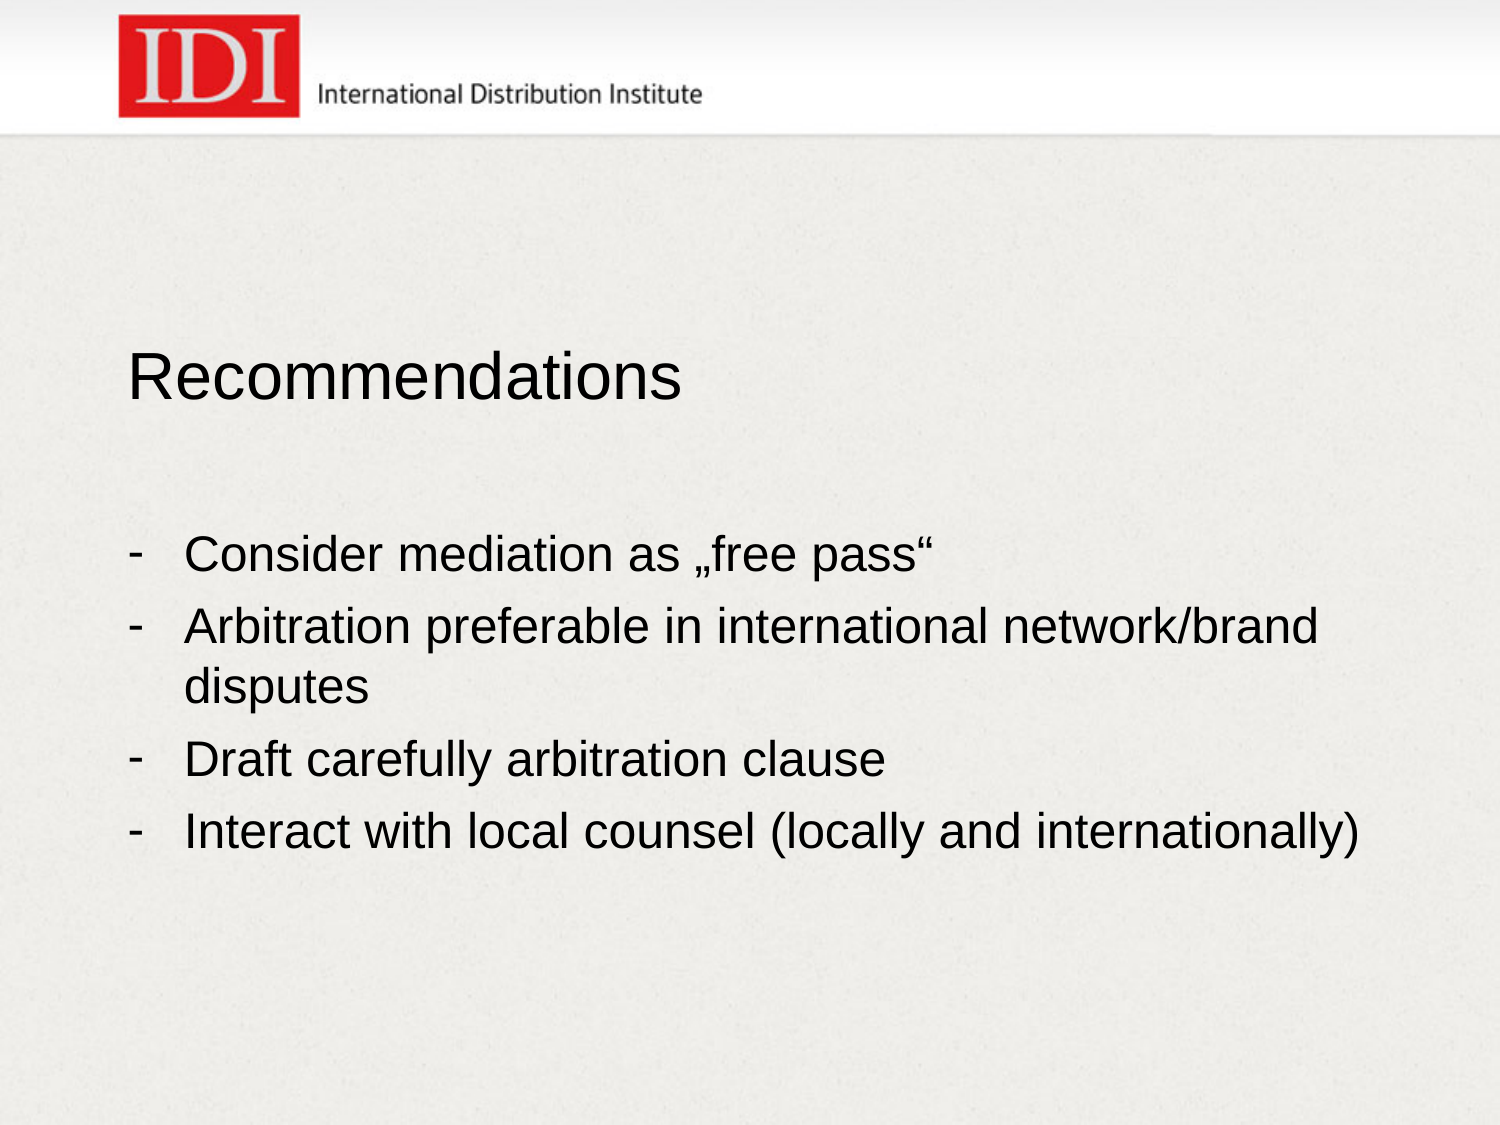

#
Recommendations
Consider mediation as „free pass“
Arbitration preferable in international network/brand disputes
Draft carefully arbitration clause
Interact with local counsel (locally and internationally)